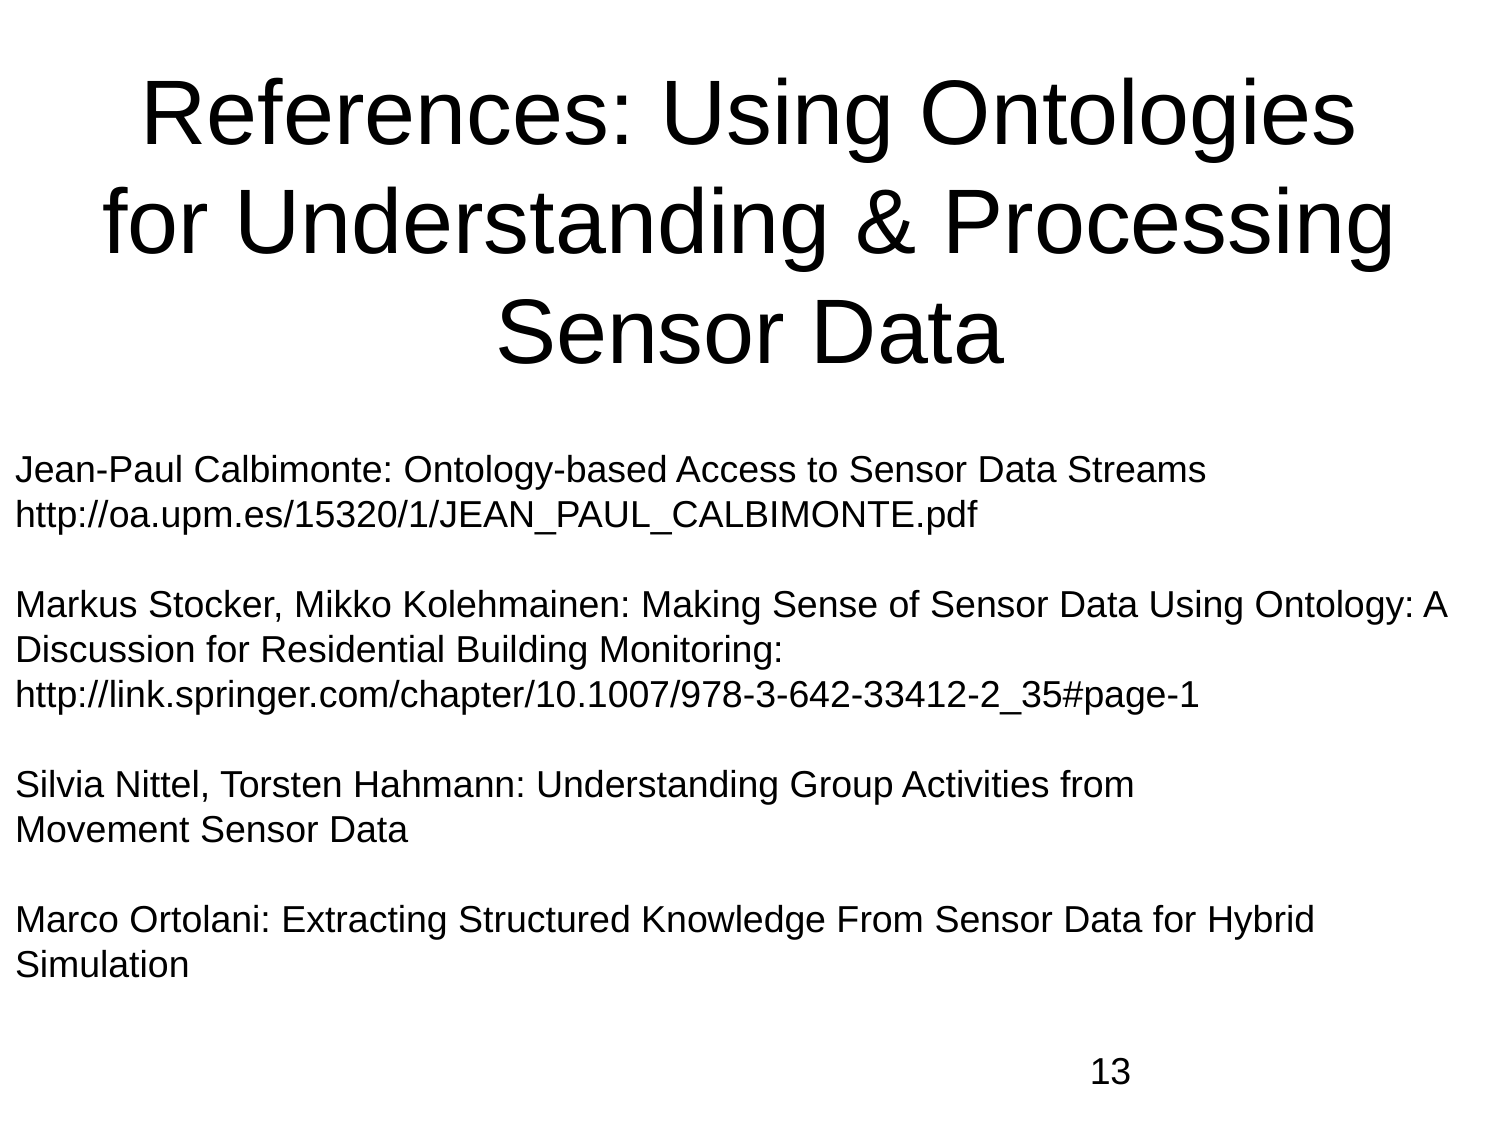

# References: Using Ontologies for Understanding & Processing Sensor Data
Jean-Paul Calbimonte: Ontology-based Access to Sensor Data Streams
http://oa.upm.es/15320/1/JEAN_PAUL_CALBIMONTE.pdf
Markus Stocker, Mikko Kolehmainen: Making Sense of Sensor Data Using Ontology: A Discussion for Residential Building Monitoring: http://link.springer.com/chapter/10.1007/978-3-642-33412-2_35#page-1
Silvia Nittel, Torsten Hahmann: Understanding Group Activities from Movement Sensor Data
Marco Ortolani: Extracting Structured Knowledge From Sensor Data for Hybrid Simulation